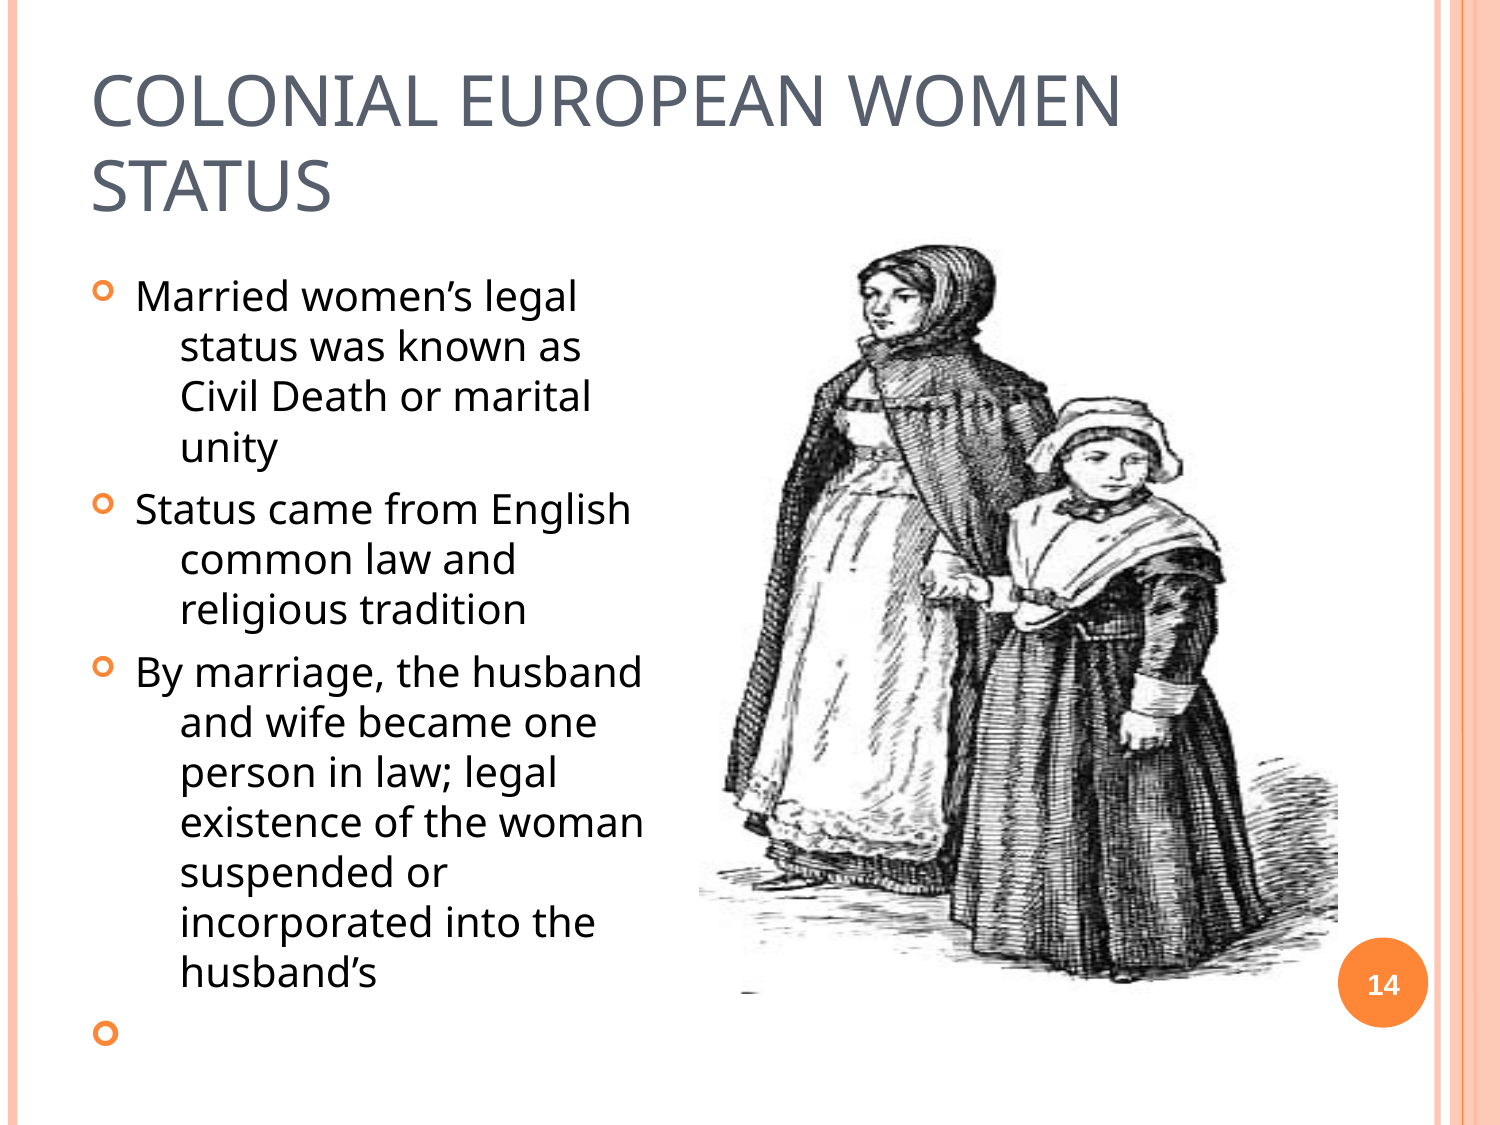

# Colonial European Women Status
Married women’s legal status was known as Civil Death or marital unity
Status came from English common law and religious tradition
By marriage, the husband and wife became one person in law; legal existence of the woman suspended or incorporated into the husband’s